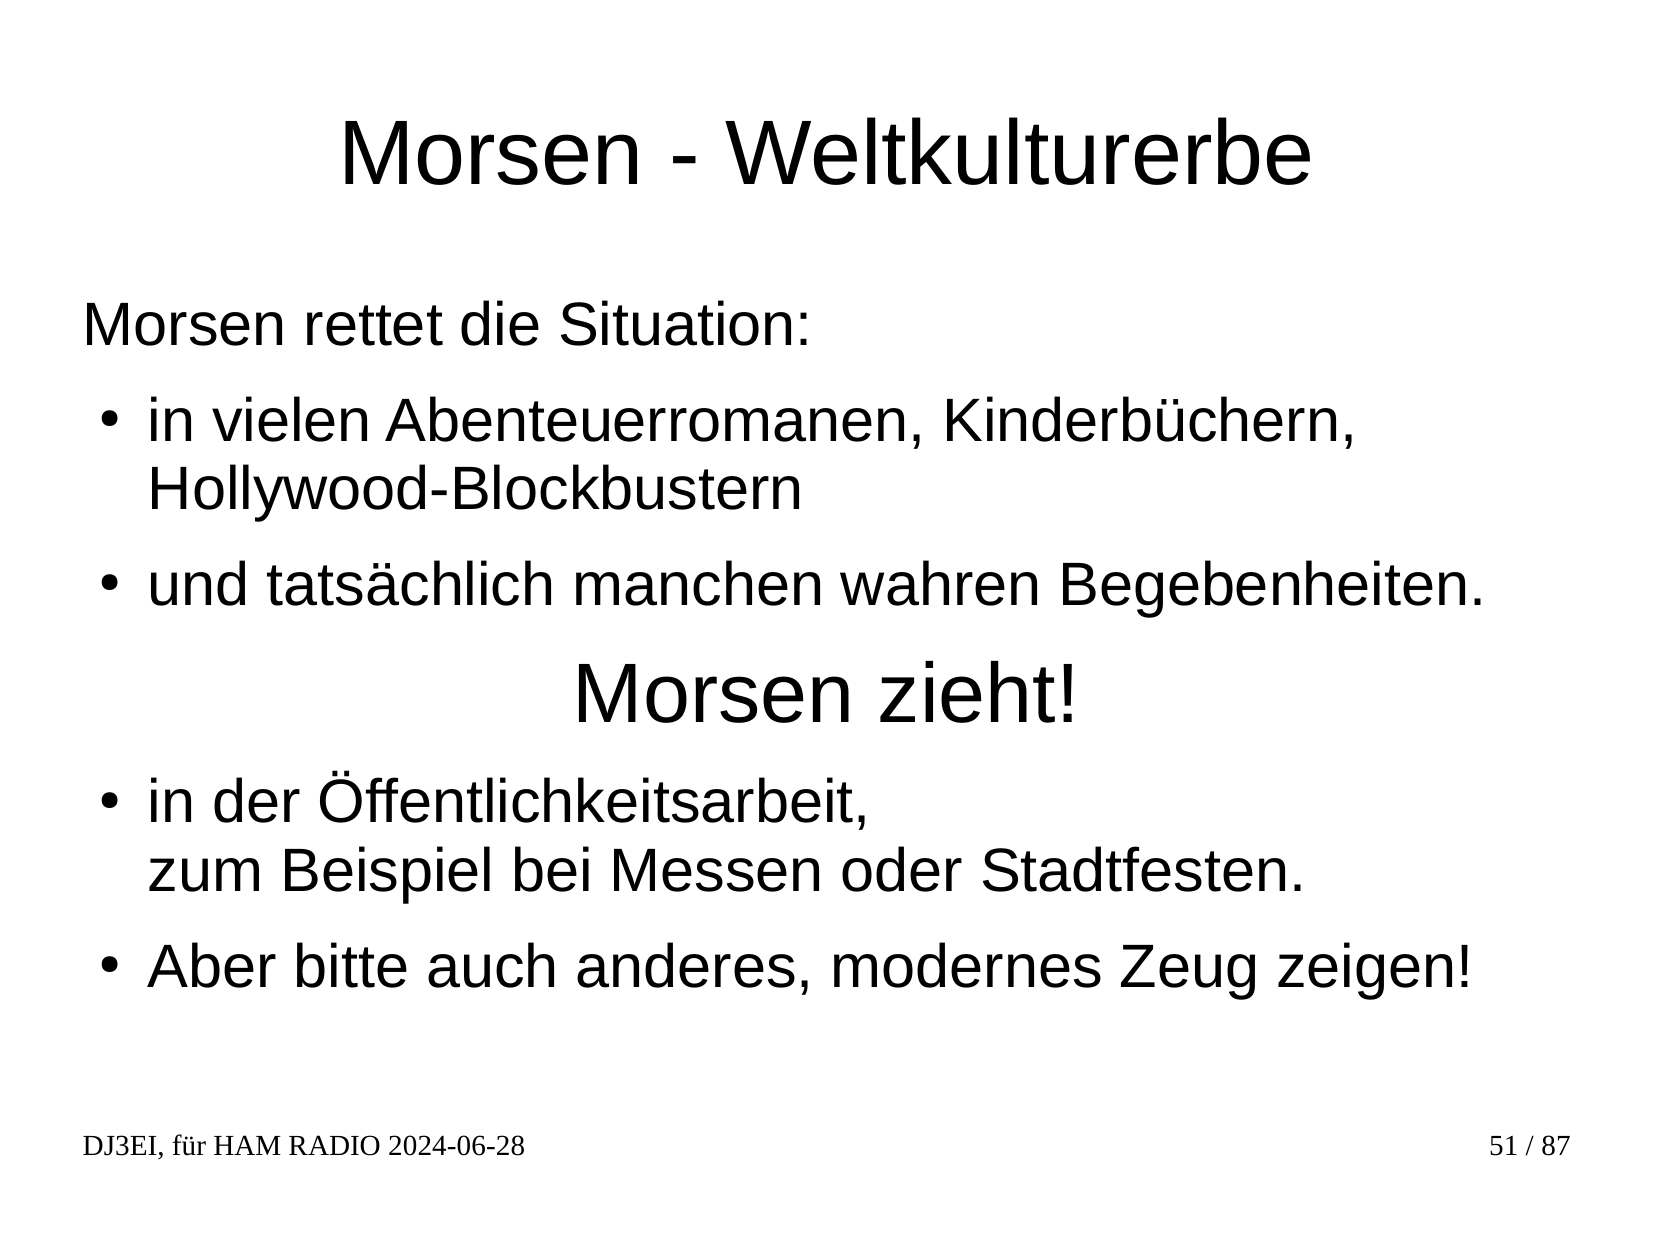

# Morsen - Weltkulturerbe
Morsen rettet die Situation:
in vielen Abenteuerromanen, Kinderbüchern, Hollywood-Blockbustern
und tatsächlich manchen wahren Begebenheiten.
Morsen zieht!
in der Öffentlichkeitsarbeit,
zum Beispiel bei Messen oder Stadtfesten.
Aber bitte auch anderes, modernes Zeug zeigen!
51